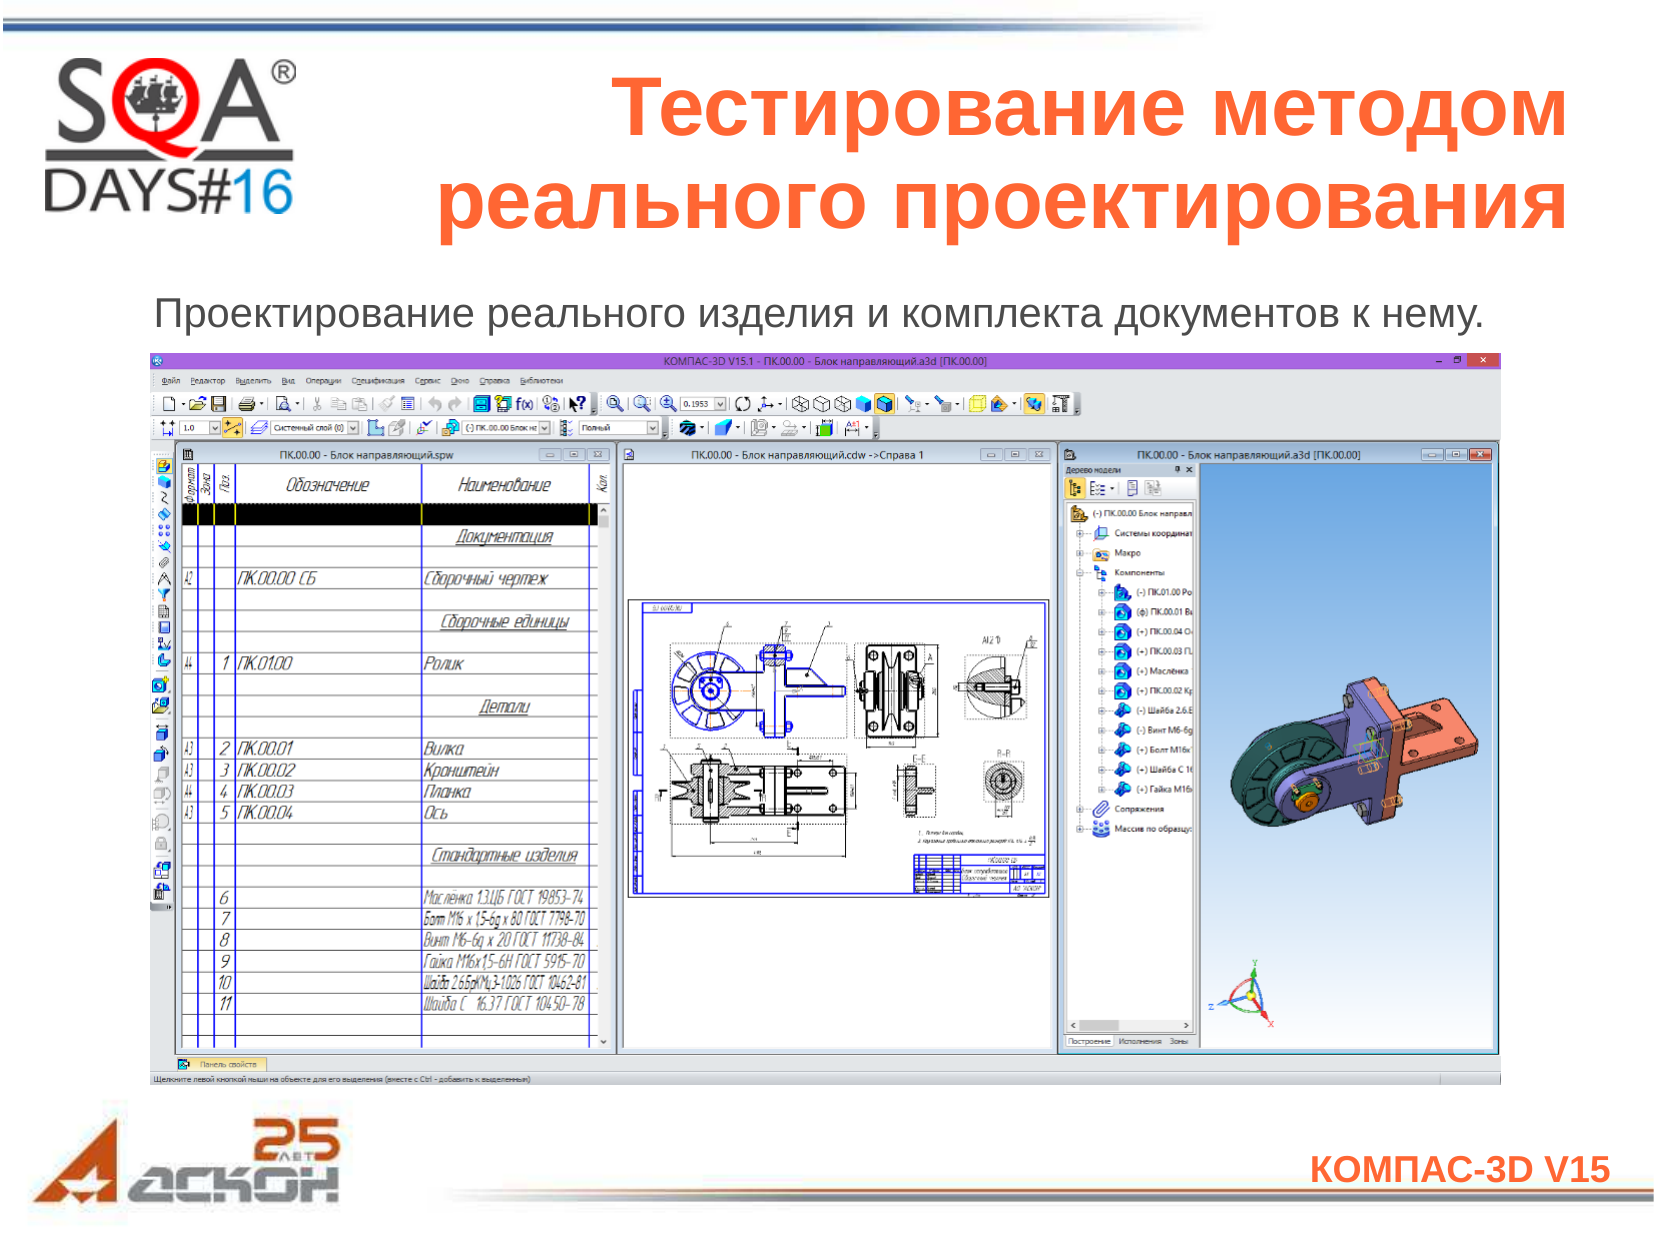

# Тестирование методом реального проектирования
Проектирование реального изделия и комплекта документов к нему.